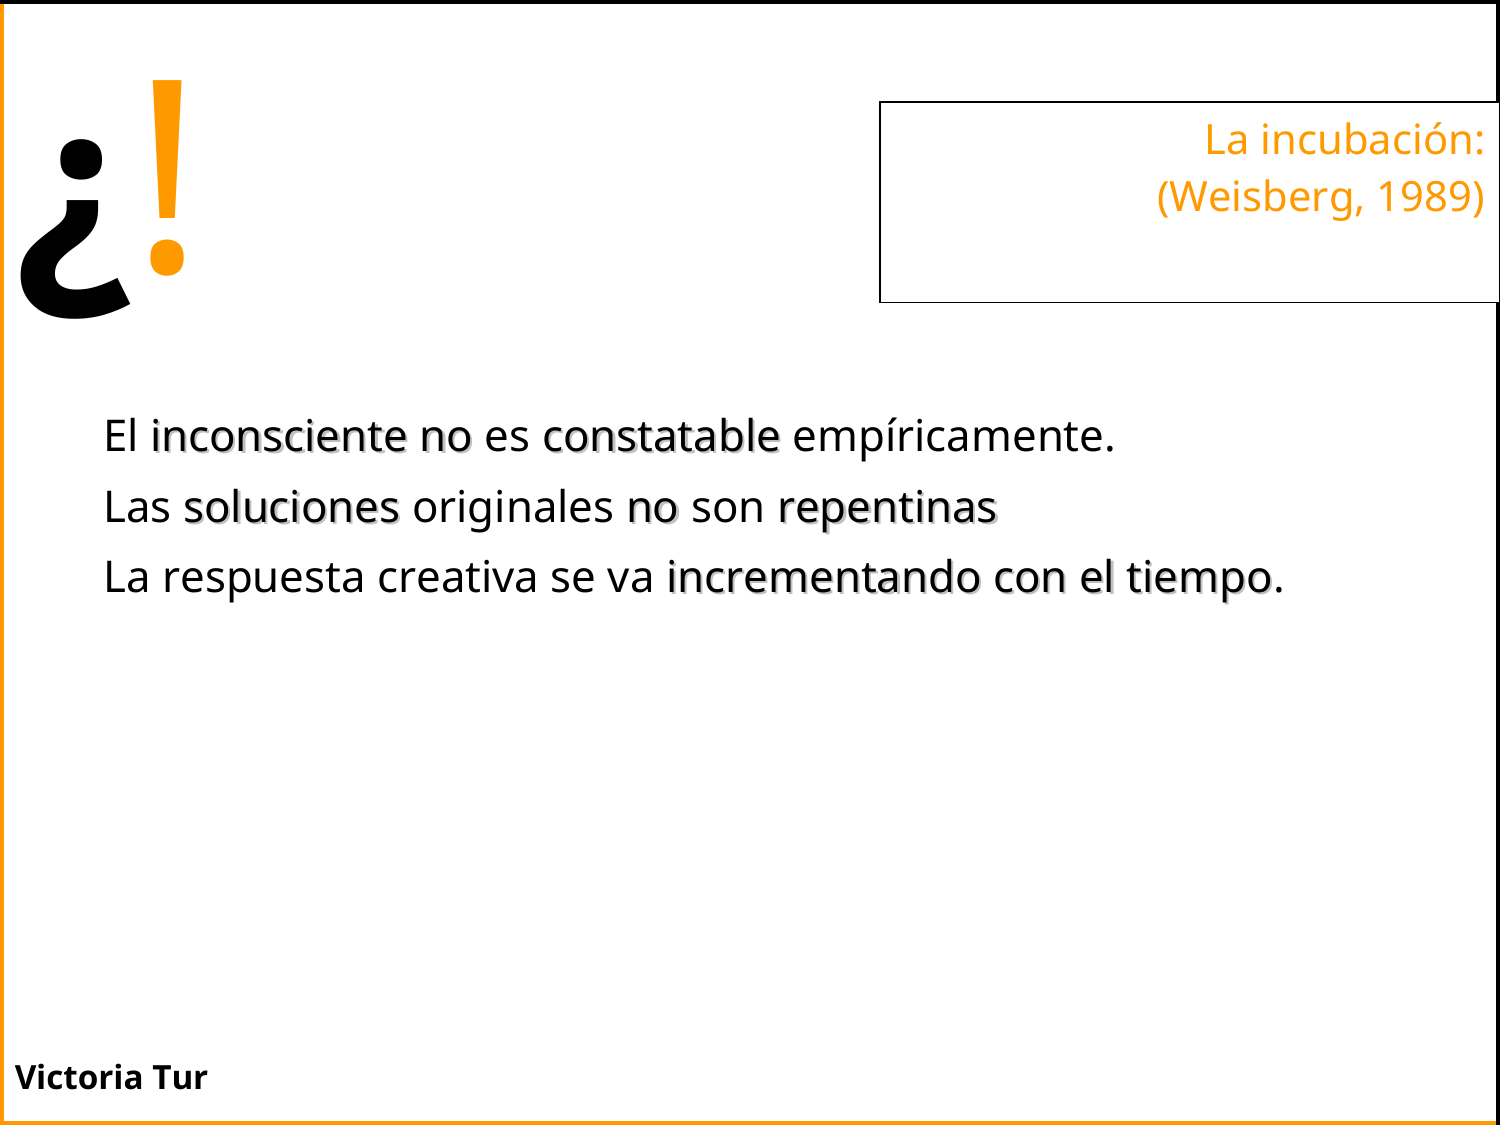

La incubación:
(Weisberg, 1989)
# El inconsciente no es constatable empíricamente.
Las soluciones originales no son repentinas
La respuesta creativa se va incrementando con el tiempo.